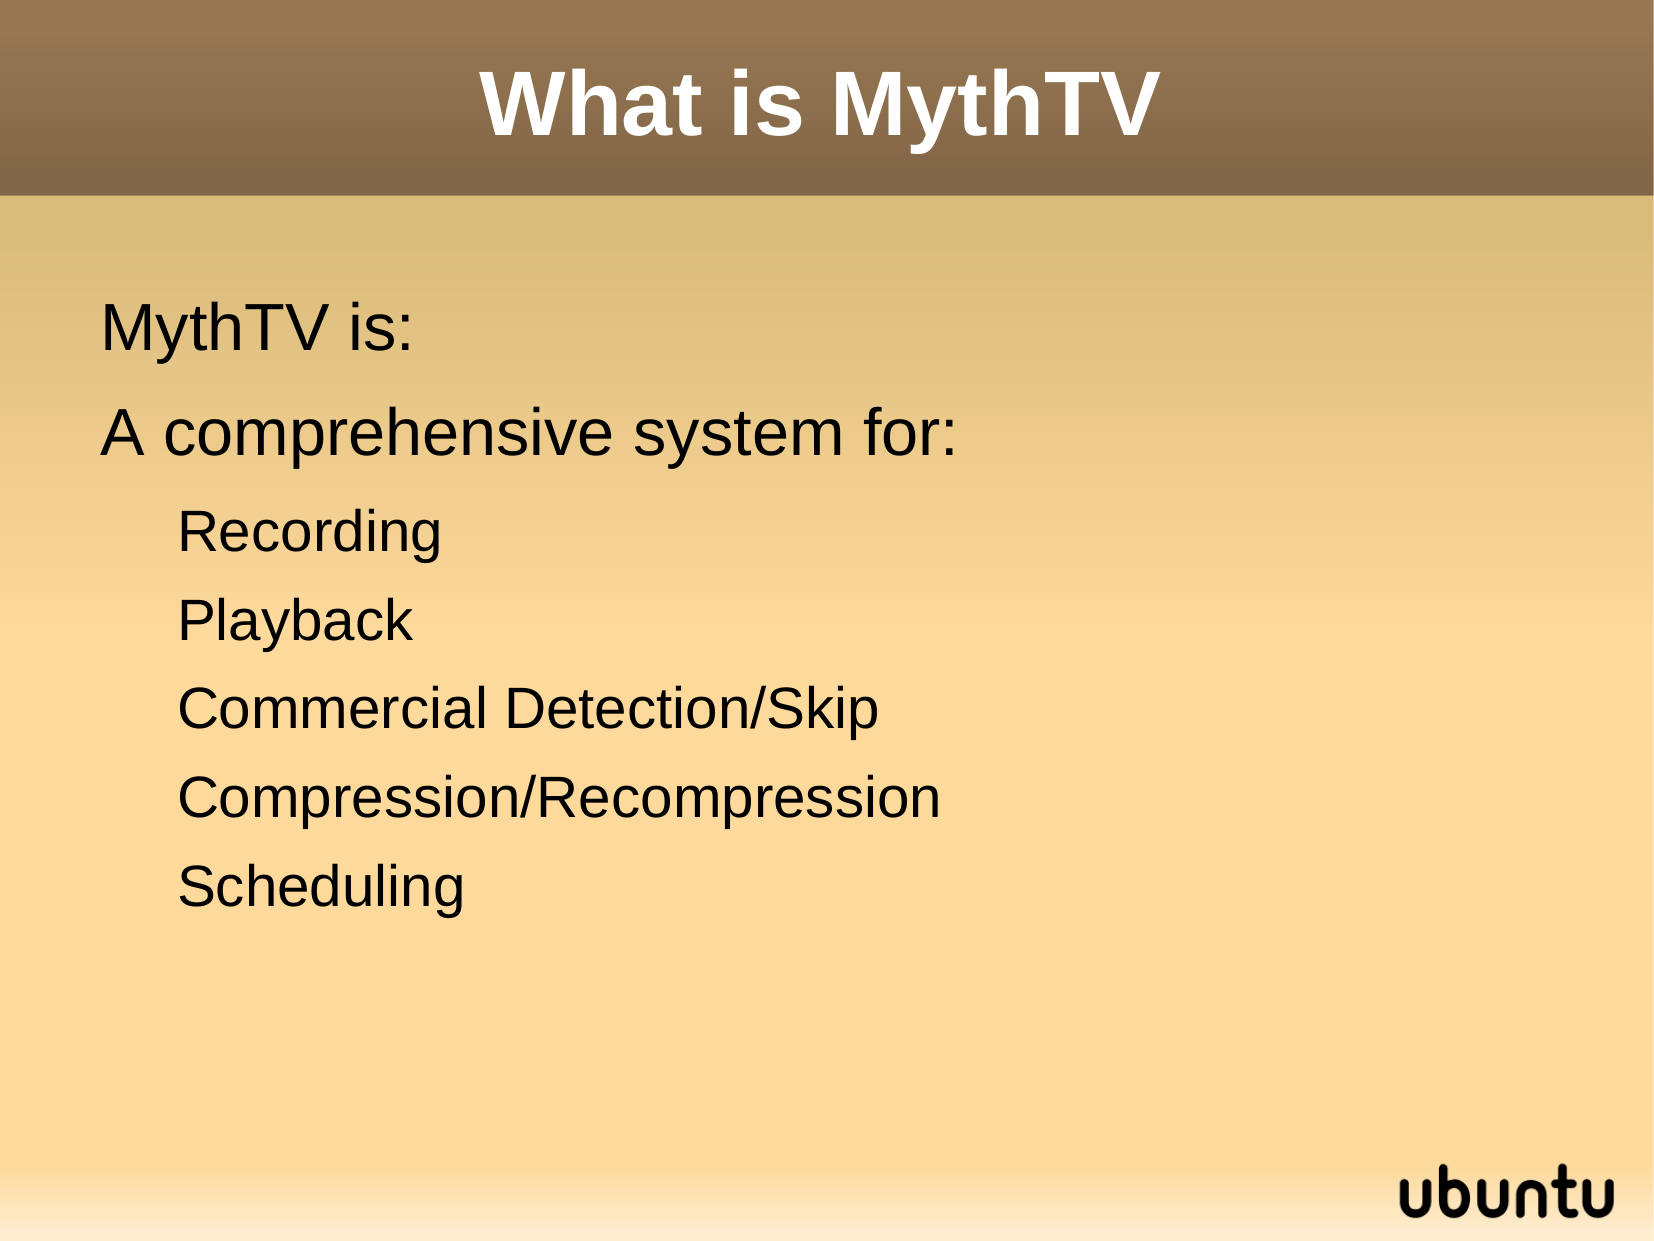

# What is MythTV
MythTV is:
A comprehensive system for:
Recording
Playback
Commercial Detection/Skip
Compression/Recompression
Scheduling